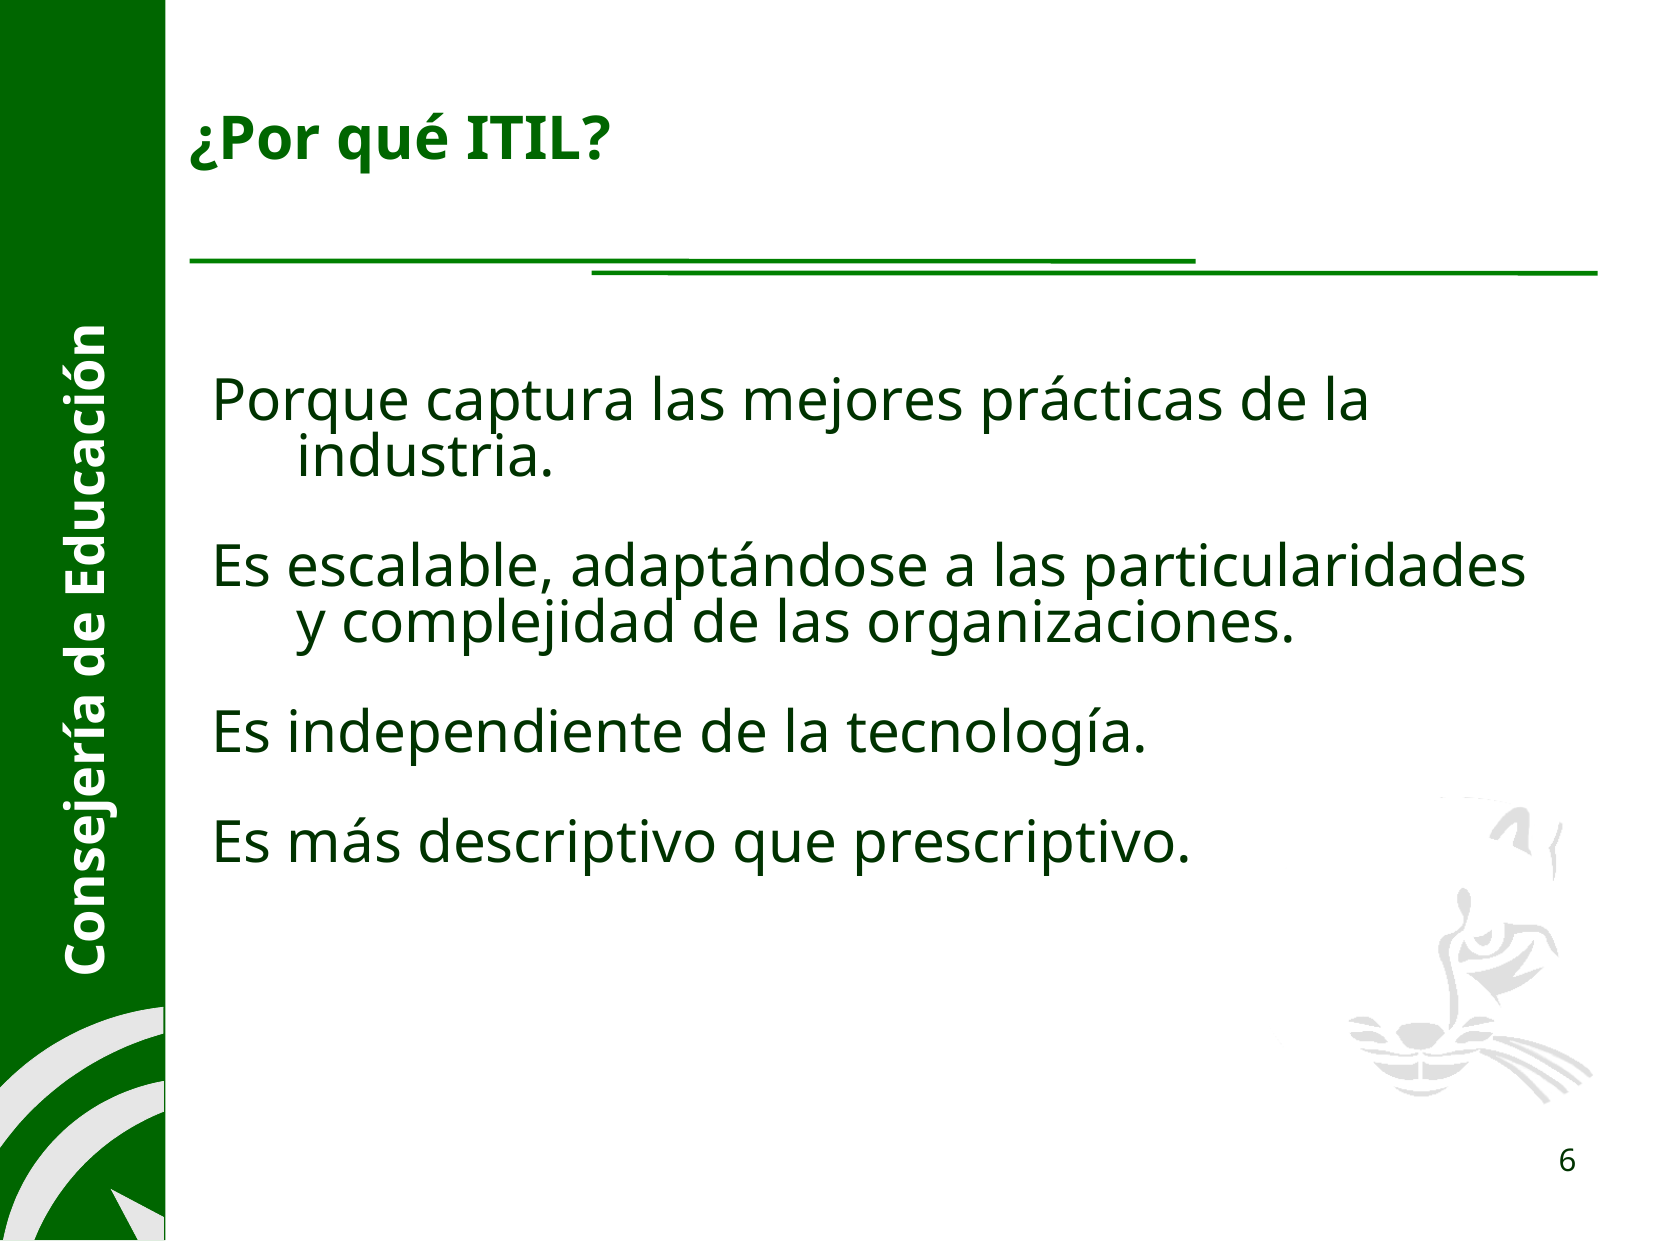

# ¿Por qué ITIL?
Porque captura las mejores prácticas de la industria.
Es escalable, adaptándose a las particularidades y complejidad de las organizaciones.
Es independiente de la tecnología.
Es más descriptivo que prescriptivo.
6